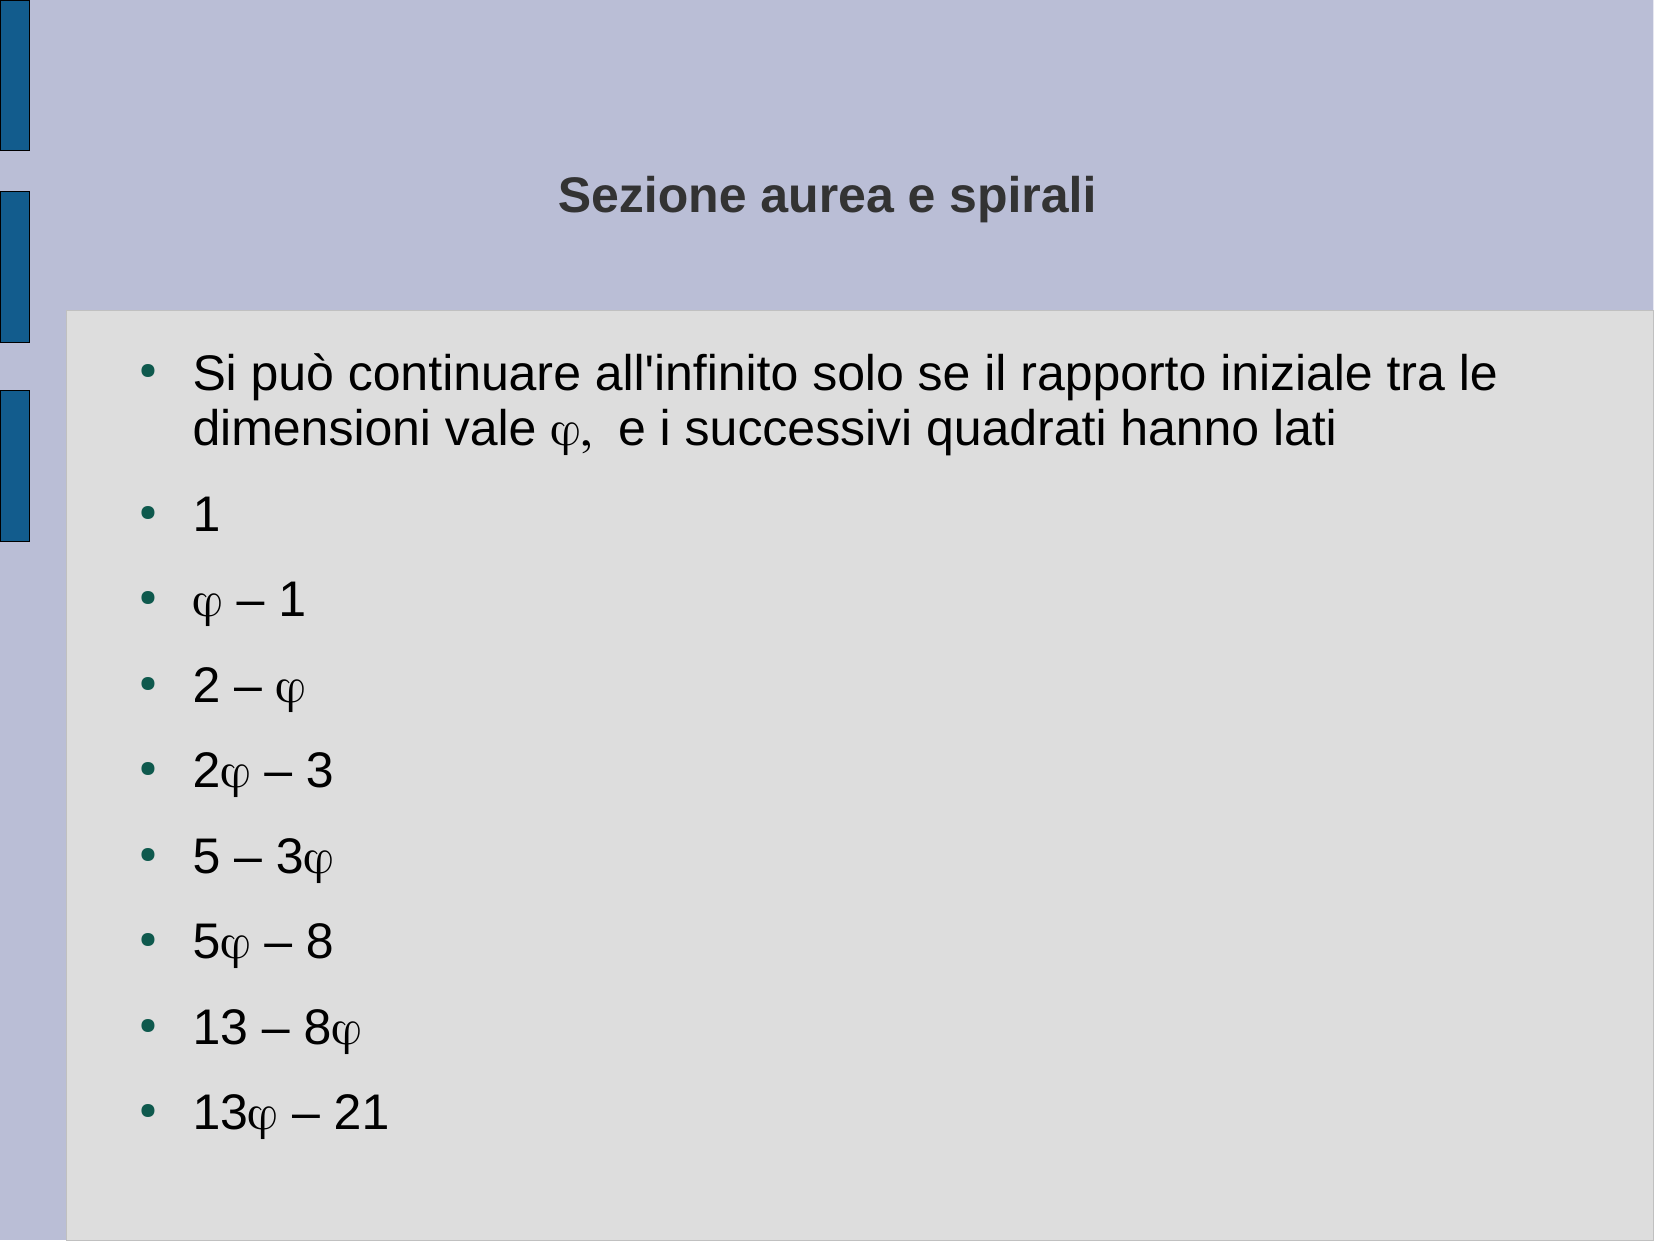

# Sezione aurea e spirali
Si può continuare all'infinito solo se il rapporto iniziale tra le dimensioni vale j, e i successivi quadrati hanno lati
1
j – 1
2 – j
2j – 3
5 – 3j
5j – 8
13 – 8j
13j – 21